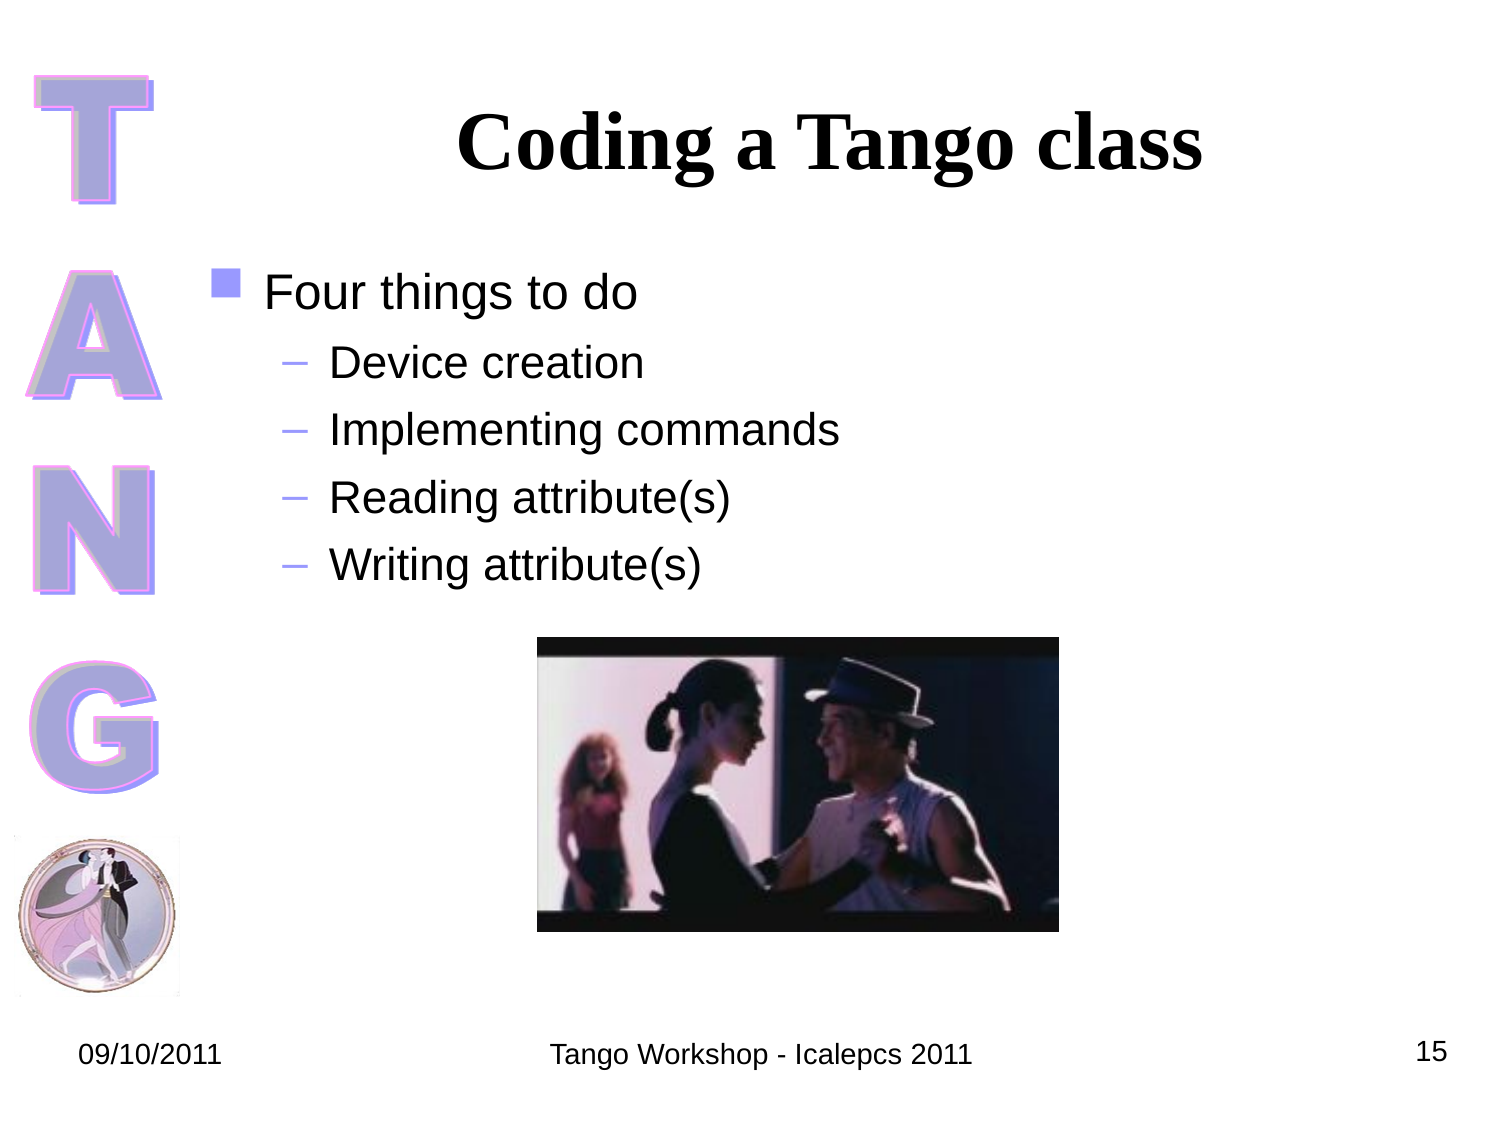

# Coding a Tango class
Four things to do
Device creation
Implementing commands
Reading attribute(s)
Writing attribute(s)
15
09/10/2011
Tango workshop - Icalepcs 2011